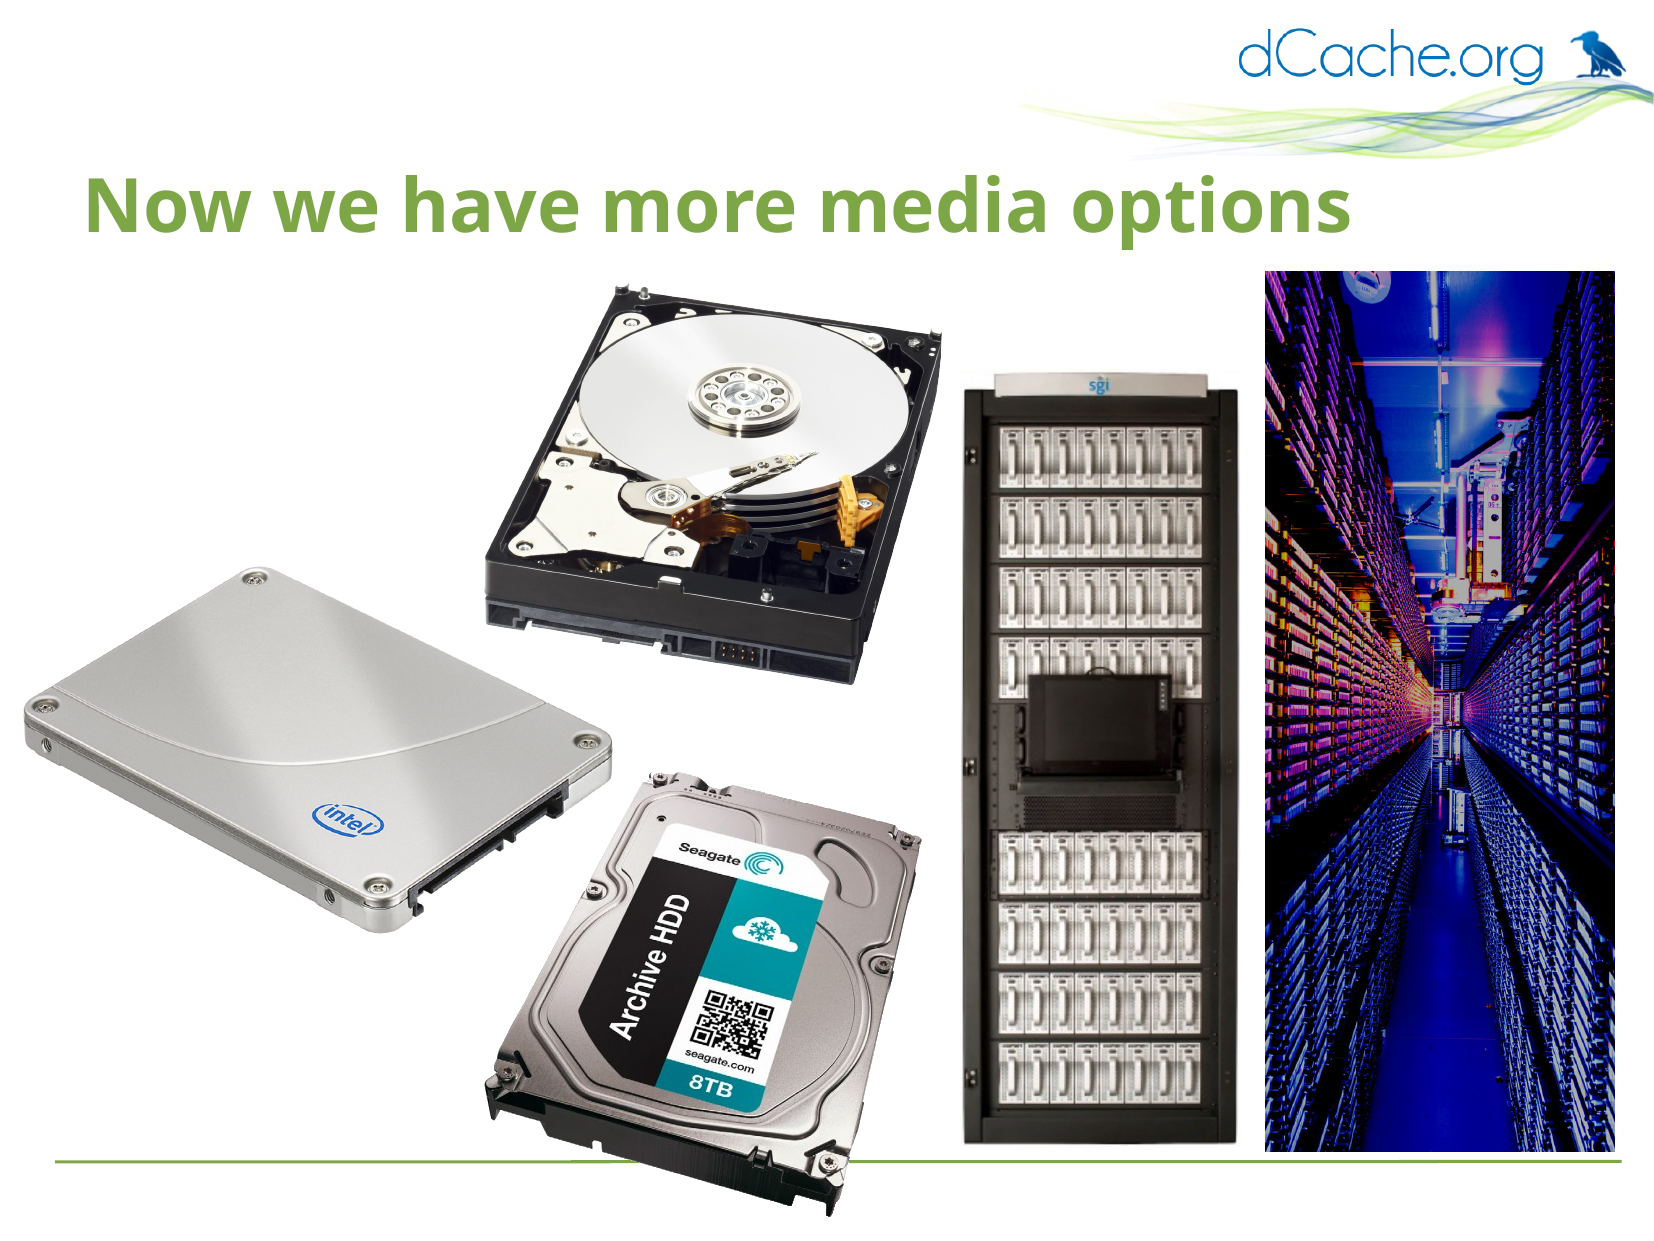

# Now we have more media options